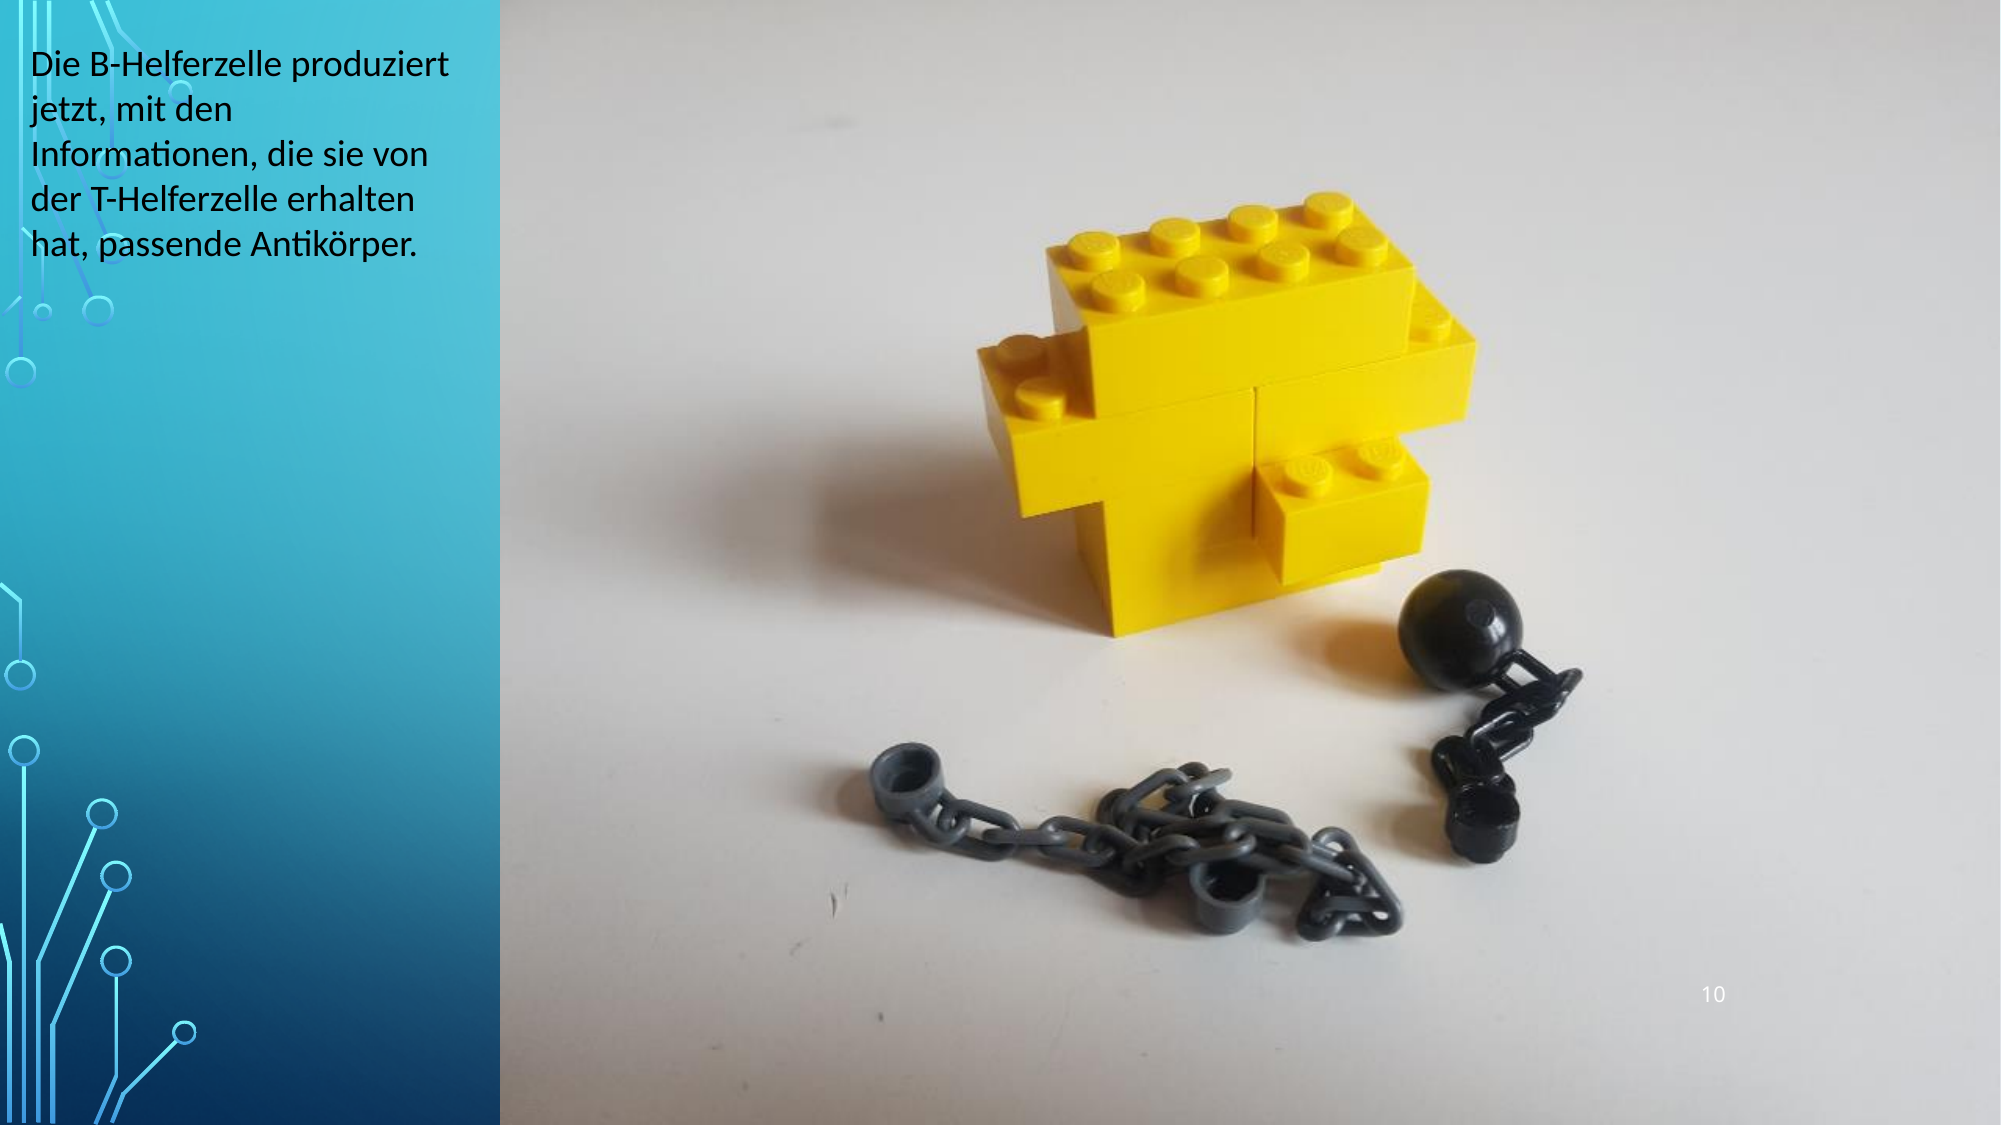

Die B-Helferzelle produziert jetzt, mit den Informationen, die sie von der T-Helferzelle erhalten hat, passende Antikörper.